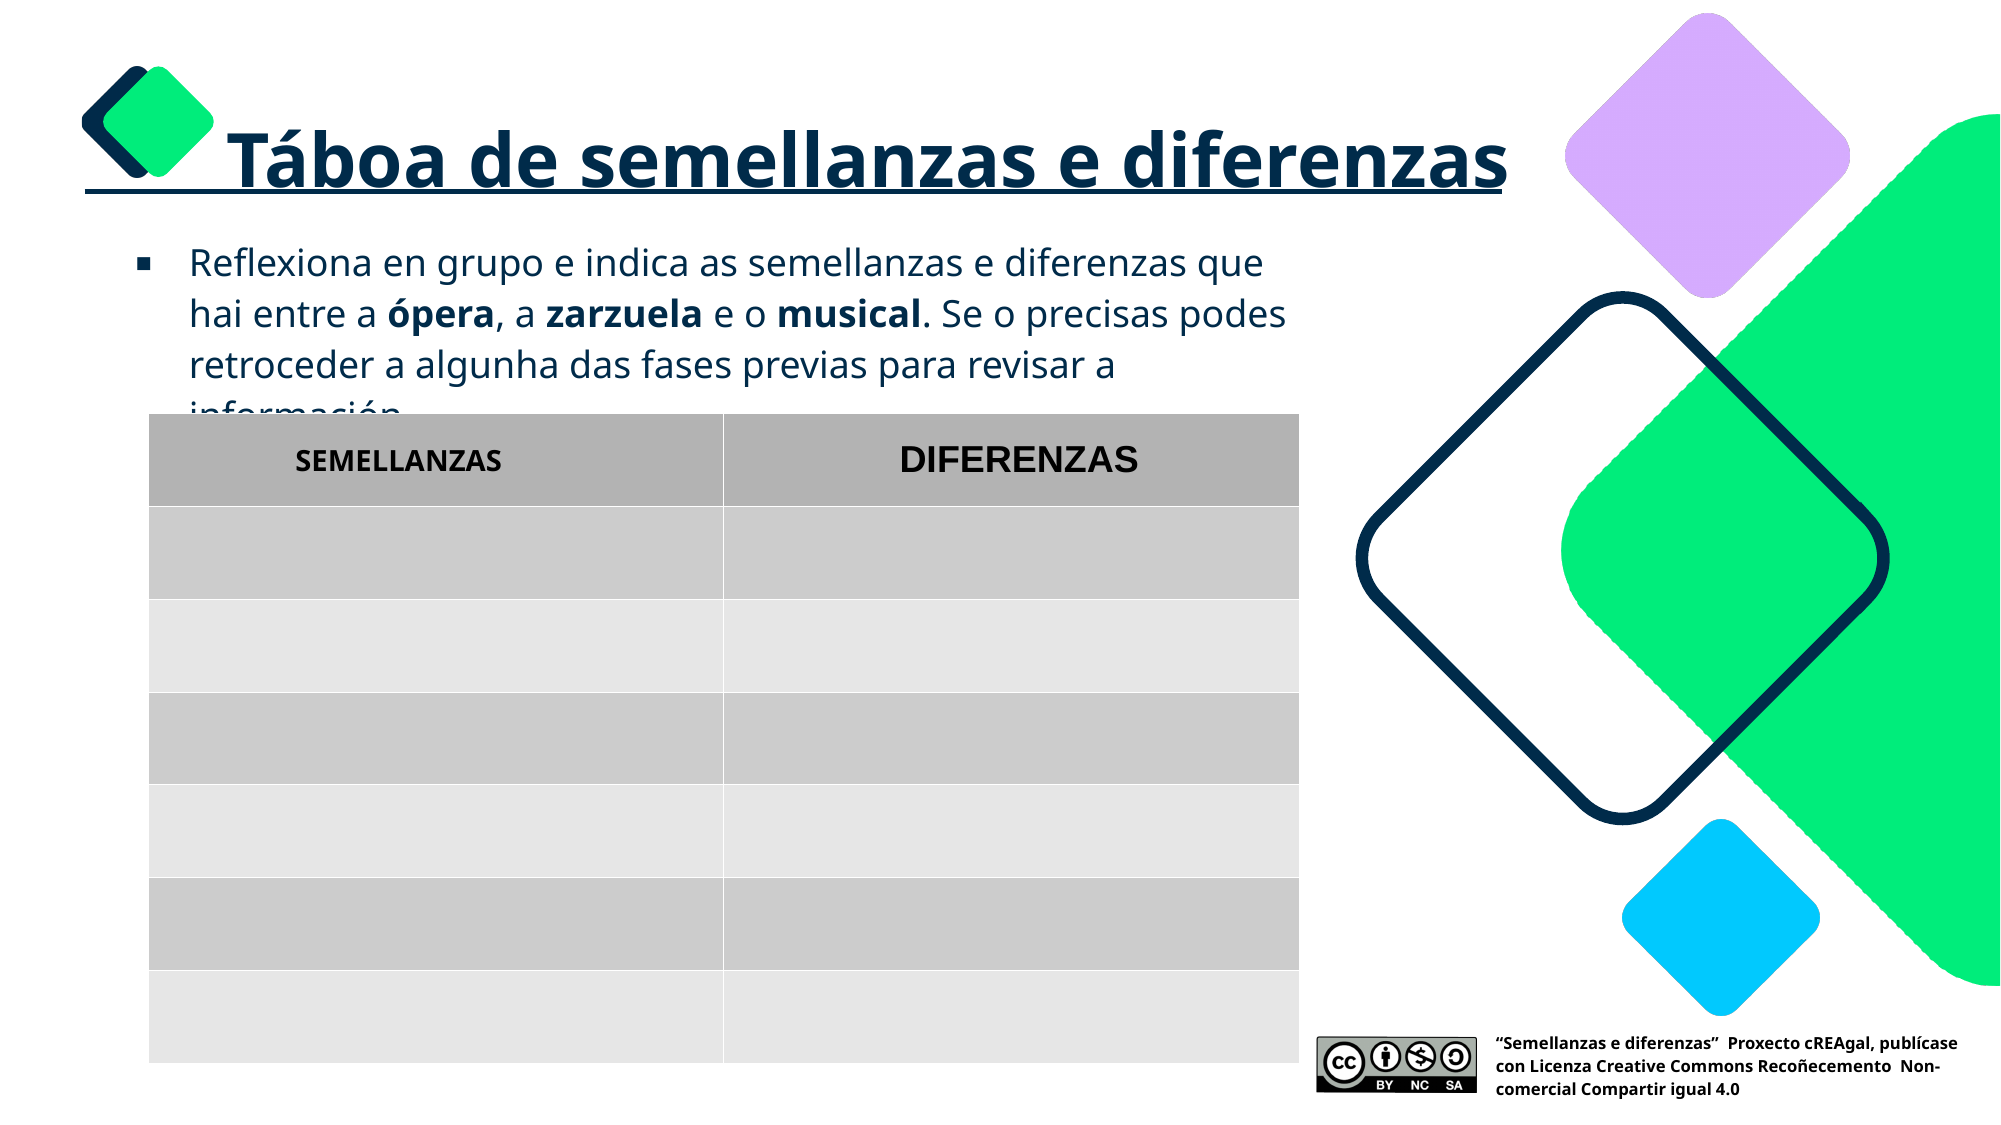

# Táboa de semellanzas e diferenzas
Reflexiona en grupo e indica as semellanzas e diferenzas que hai entre a ópera, a zarzuela e o musical. Se o precisas podes retroceder a algunha das fases previas para revisar a información.
| SEMELLANZAS | DIFERENZAS |
| --- | --- |
| | |
| | |
| | |
| | |
| | |
| | |
“Semellanzas e diferenzas” Proxecto cREAgal, publícase con Licenza Creative Commons Recoñecemento Non-comercial Compartir igual 4.0